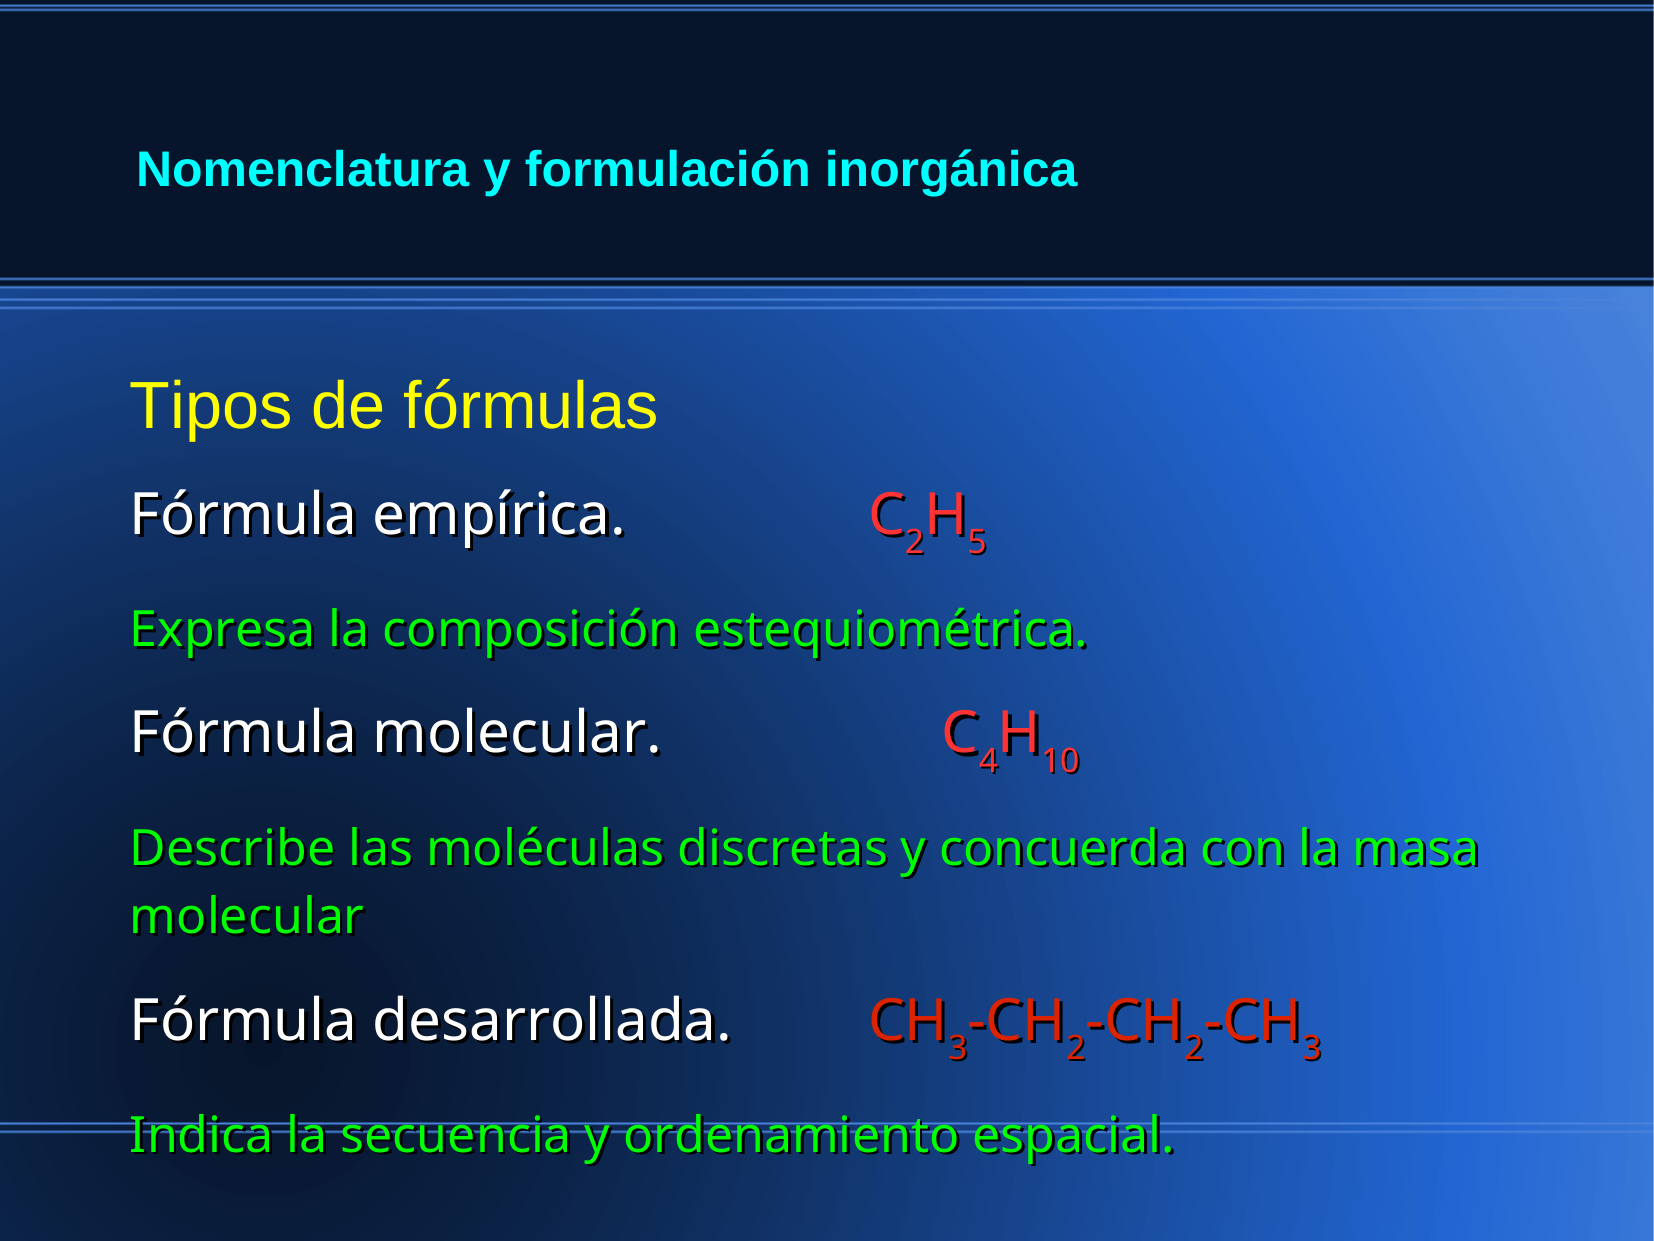

Nomenclatura y formulación inorgánica
# Tipos de fórmulas
Fórmula empírica. 				C2H5
Expresa la composición estequiométrica.
Fórmula molecular.				C4H10
Describe las moléculas discretas y concuerda con la masa molecular
Fórmula desarrollada.		CH3-CH2-CH2-CH3
Indica la secuencia y ordenamiento espacial.